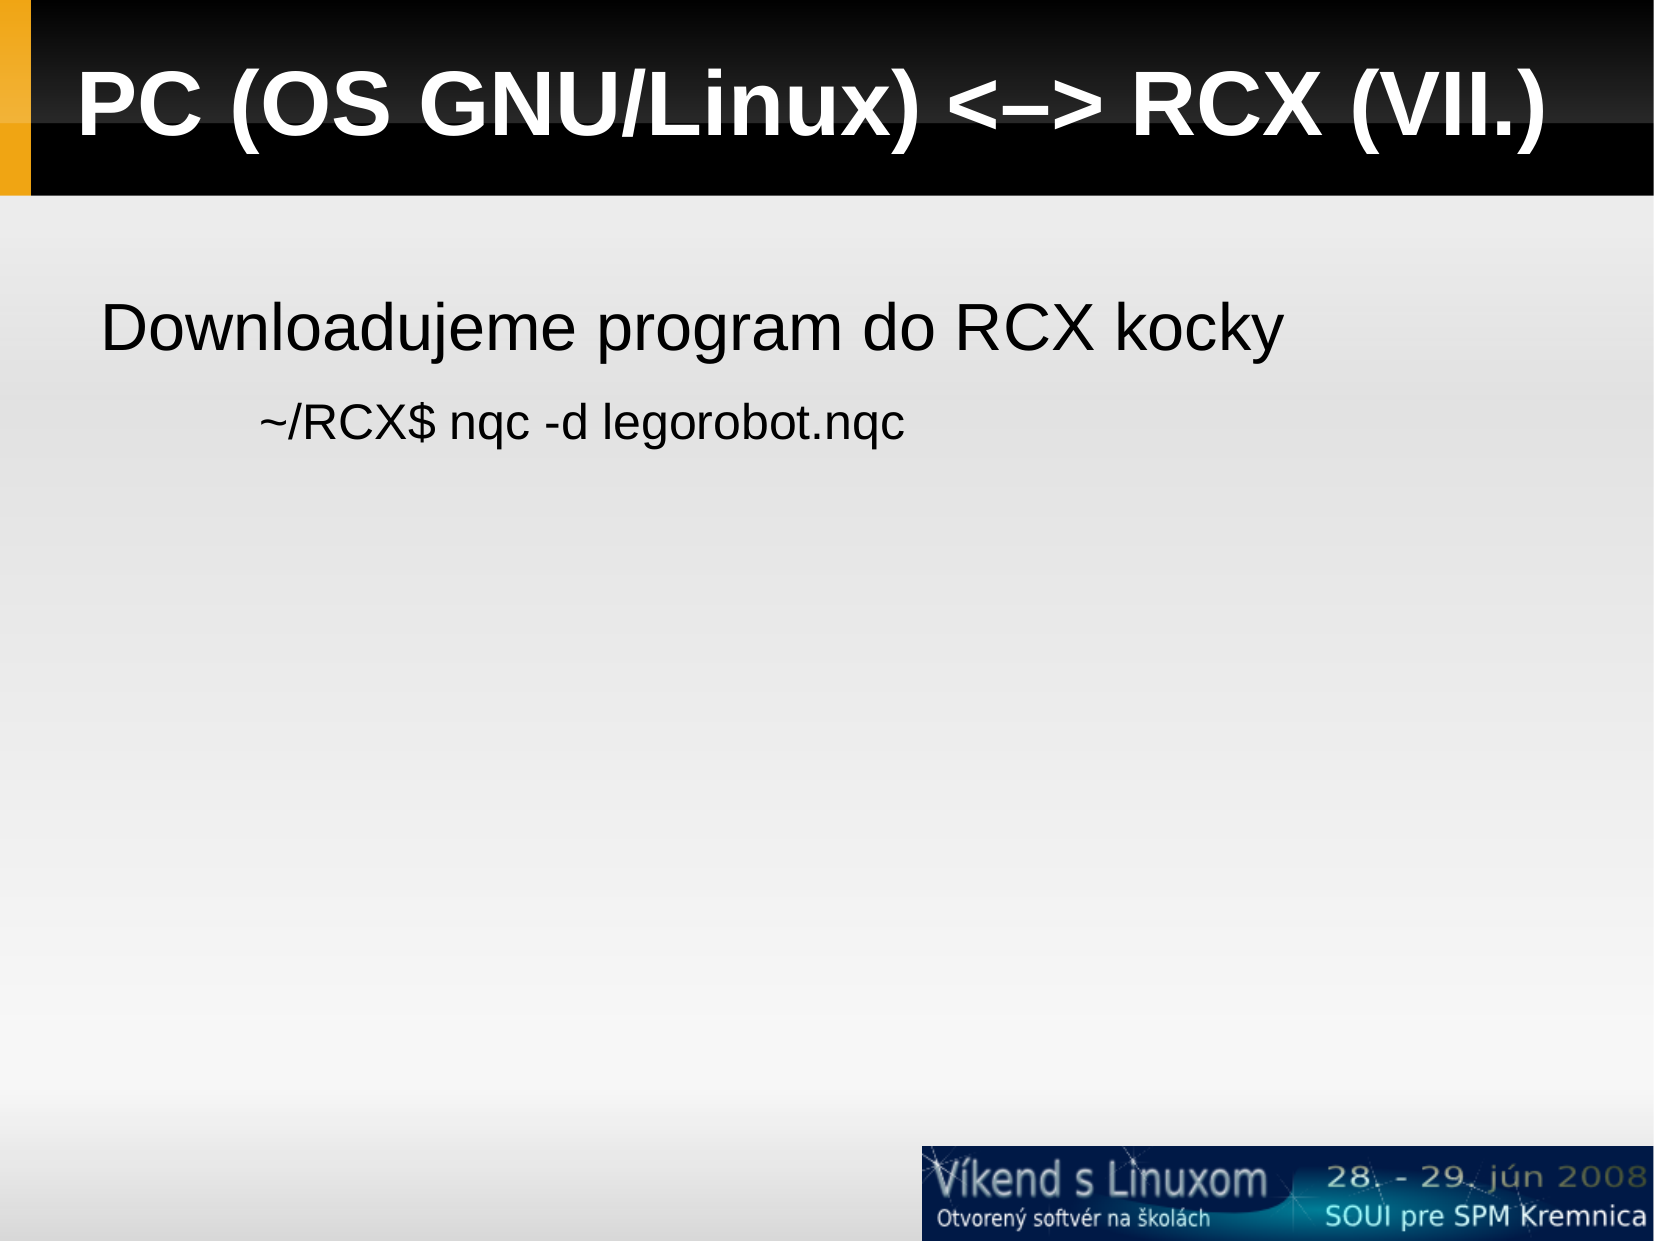

# PC (OS GNU/Linux) <–> RCX (VII.)
Downloadujeme program do RCX kocky
~/RCX$ nqc -d legorobot.nqc